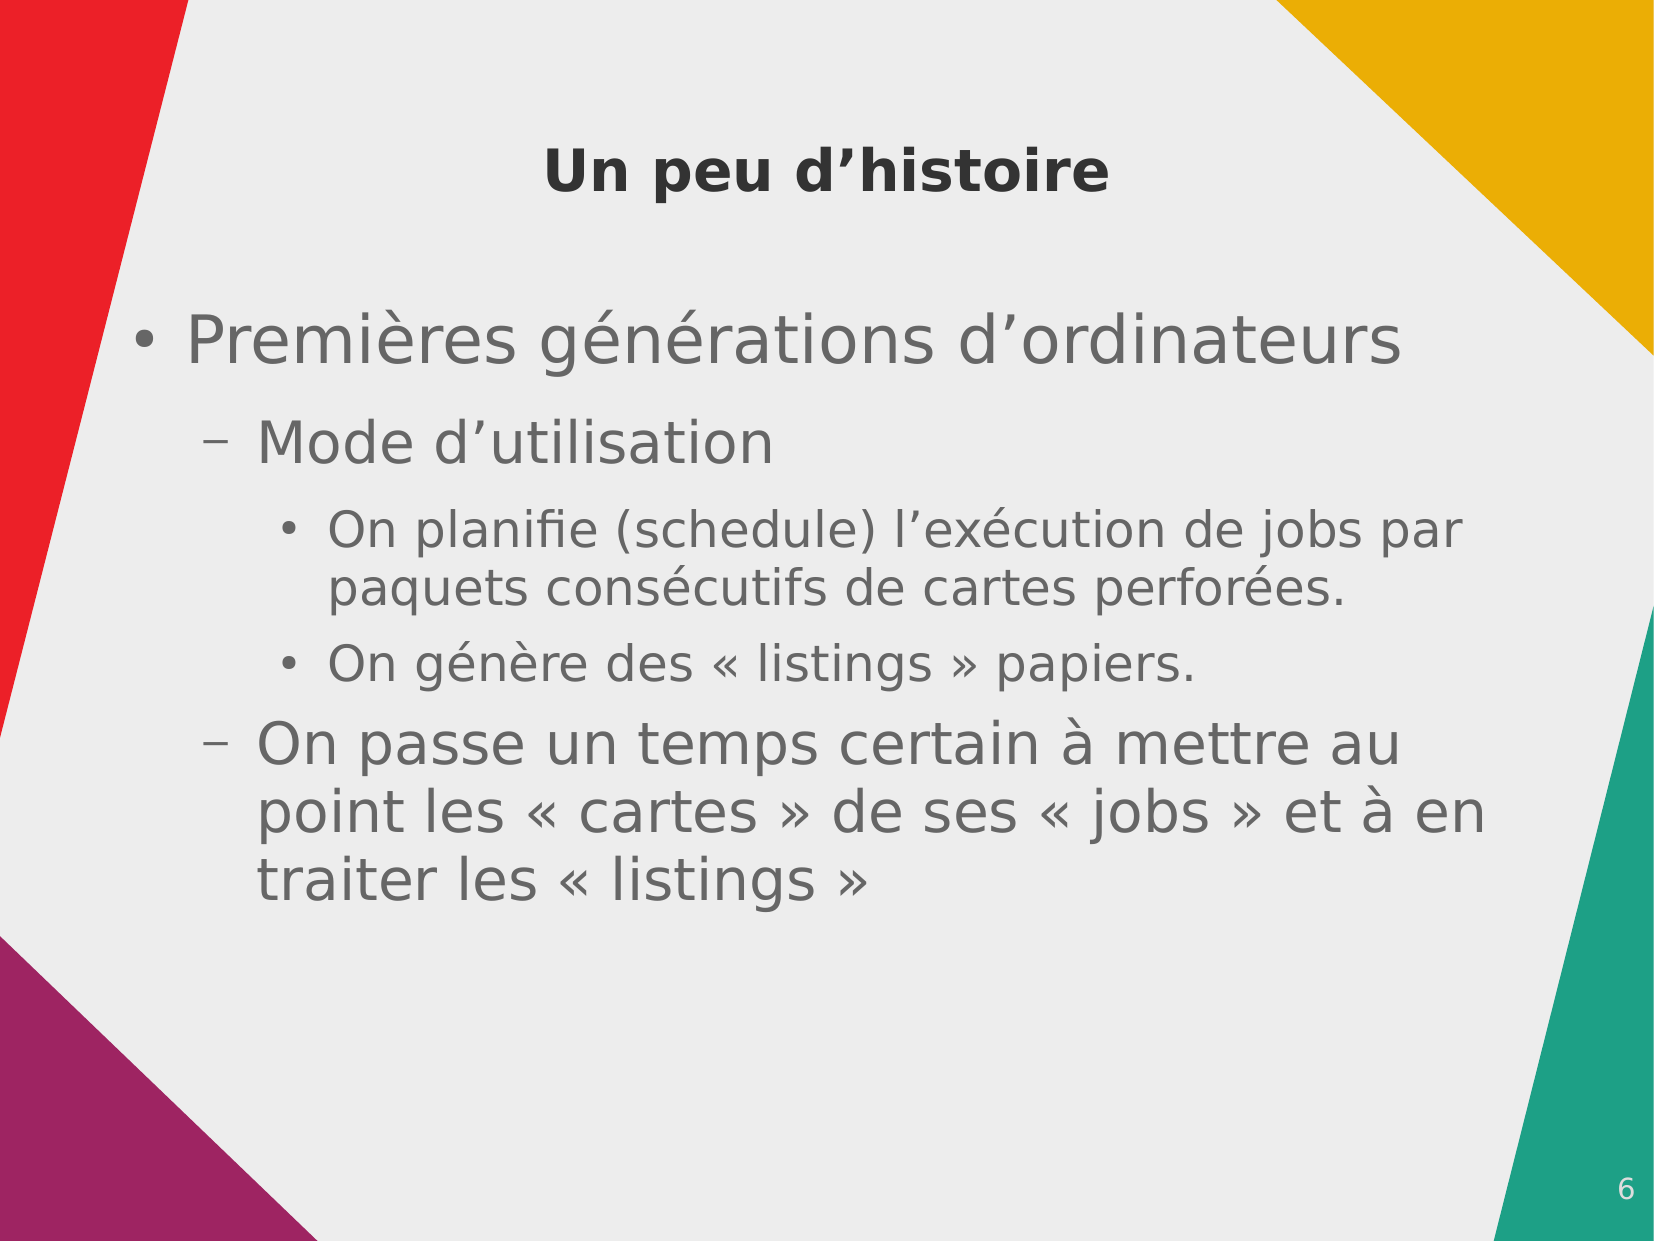

# Un peu d’histoire
Premières générations d’ordinateurs
Mode d’utilisation
On planifie (schedule) l’exécution de jobs par paquets consécutifs de cartes perforées.
On génère des « listings » papiers.
On passe un temps certain à mettre au point les « cartes » de ses « jobs » et à en traiter les « listings »
6